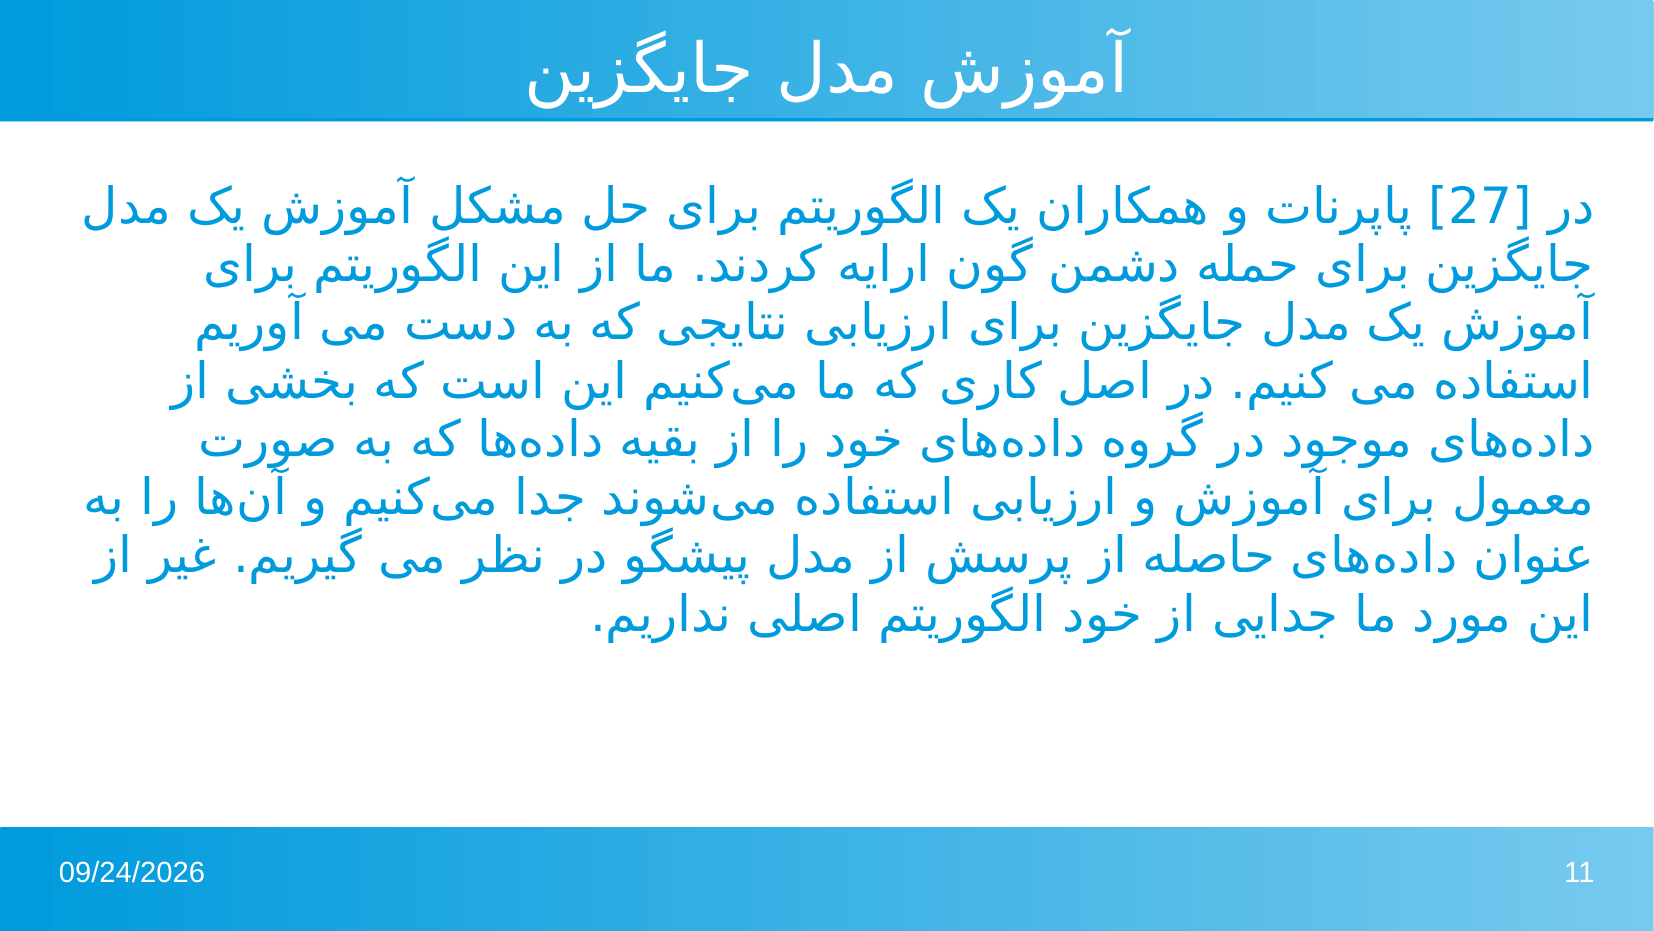

# آموزش مدل جایگزین
در [27] پاپرنات و همکاران یک الگوریتم برای حل مشکل آموزش یک مدل جایگزین برای حمله دشمن گون ارایه کردند. ما از این الگوریتم برای آموزش یک مدل جایگزین برای ارزیابی نتایجی که به دست می آوریم استفاده می کنیم. در اصل کاری که ما می‌کنیم این است که بخشی از داده‌های موجود در گروه داده‌های خود را از بقیه داده‌ها که به صورت معمول برای آموزش و ارزیابی استفاده می‌شوند جدا می‌کنیم و آن‌ها را به عنوان داده‌های حاصله از پرسش از مدل پیشگو در نظر می گیریم. غیر از این مورد ما جدایی از خود الگوریتم اصلی نداریم.
11